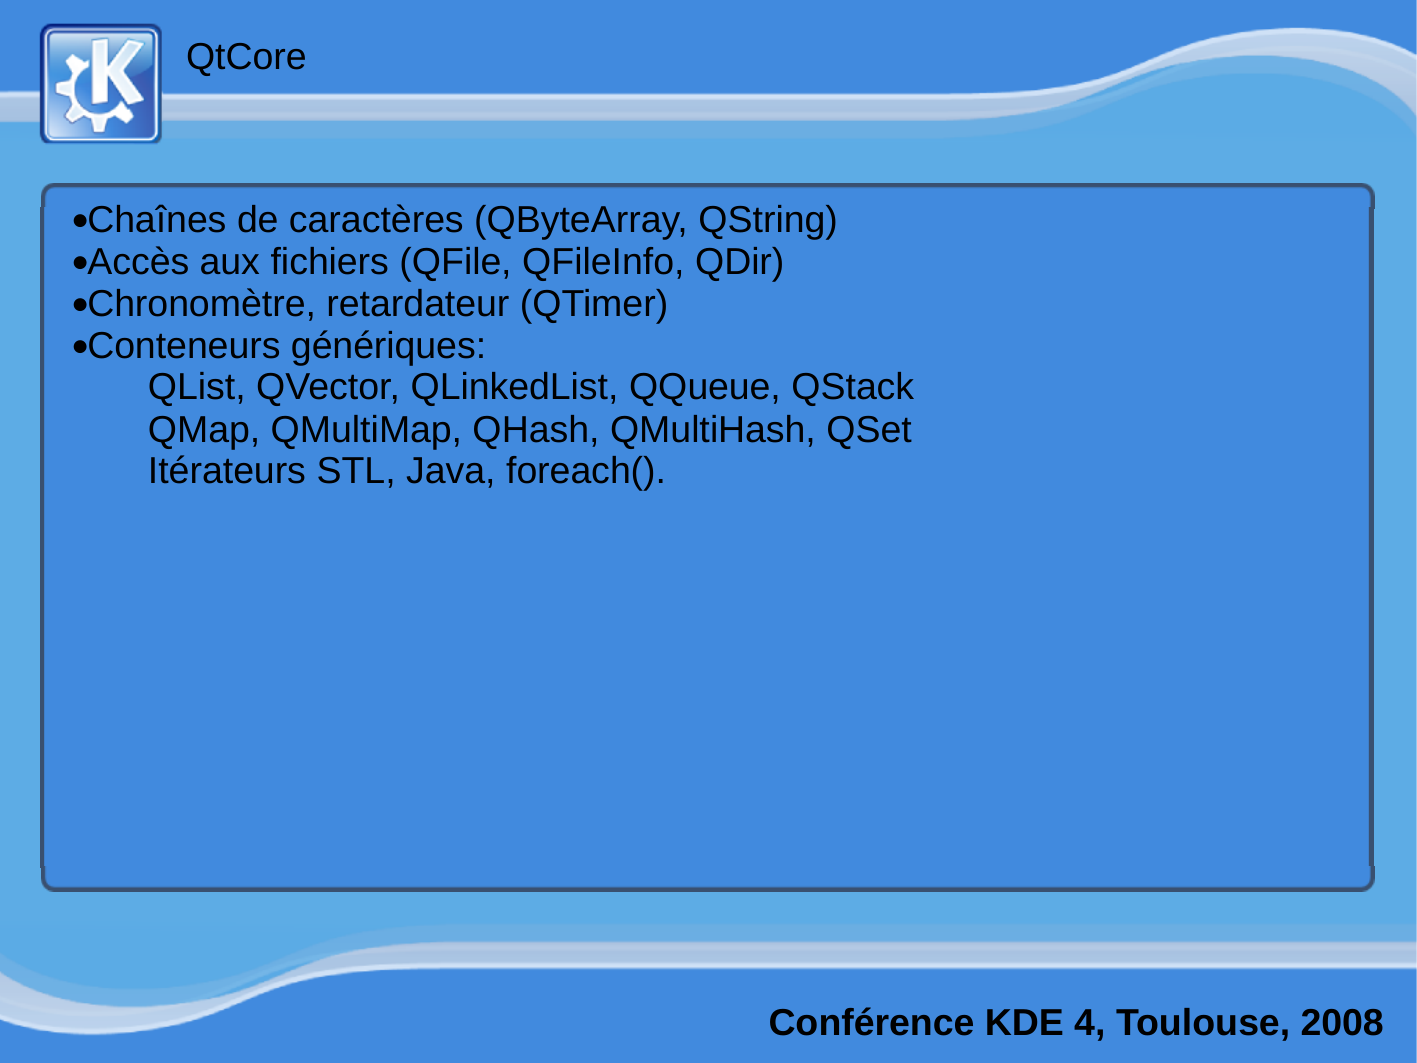

QtCore
Chaînes de caractères (QByteArray, QString)
Accès aux fichiers (QFile, QFileInfo, QDir)
Chronomètre, retardateur (QTimer)
Conteneurs génériques:
	QList, QVector, QLinkedList, QQueue, QStack
	QMap, QMultiMap, QHash, QMultiHash, QSet
	Itérateurs STL, Java, foreach().